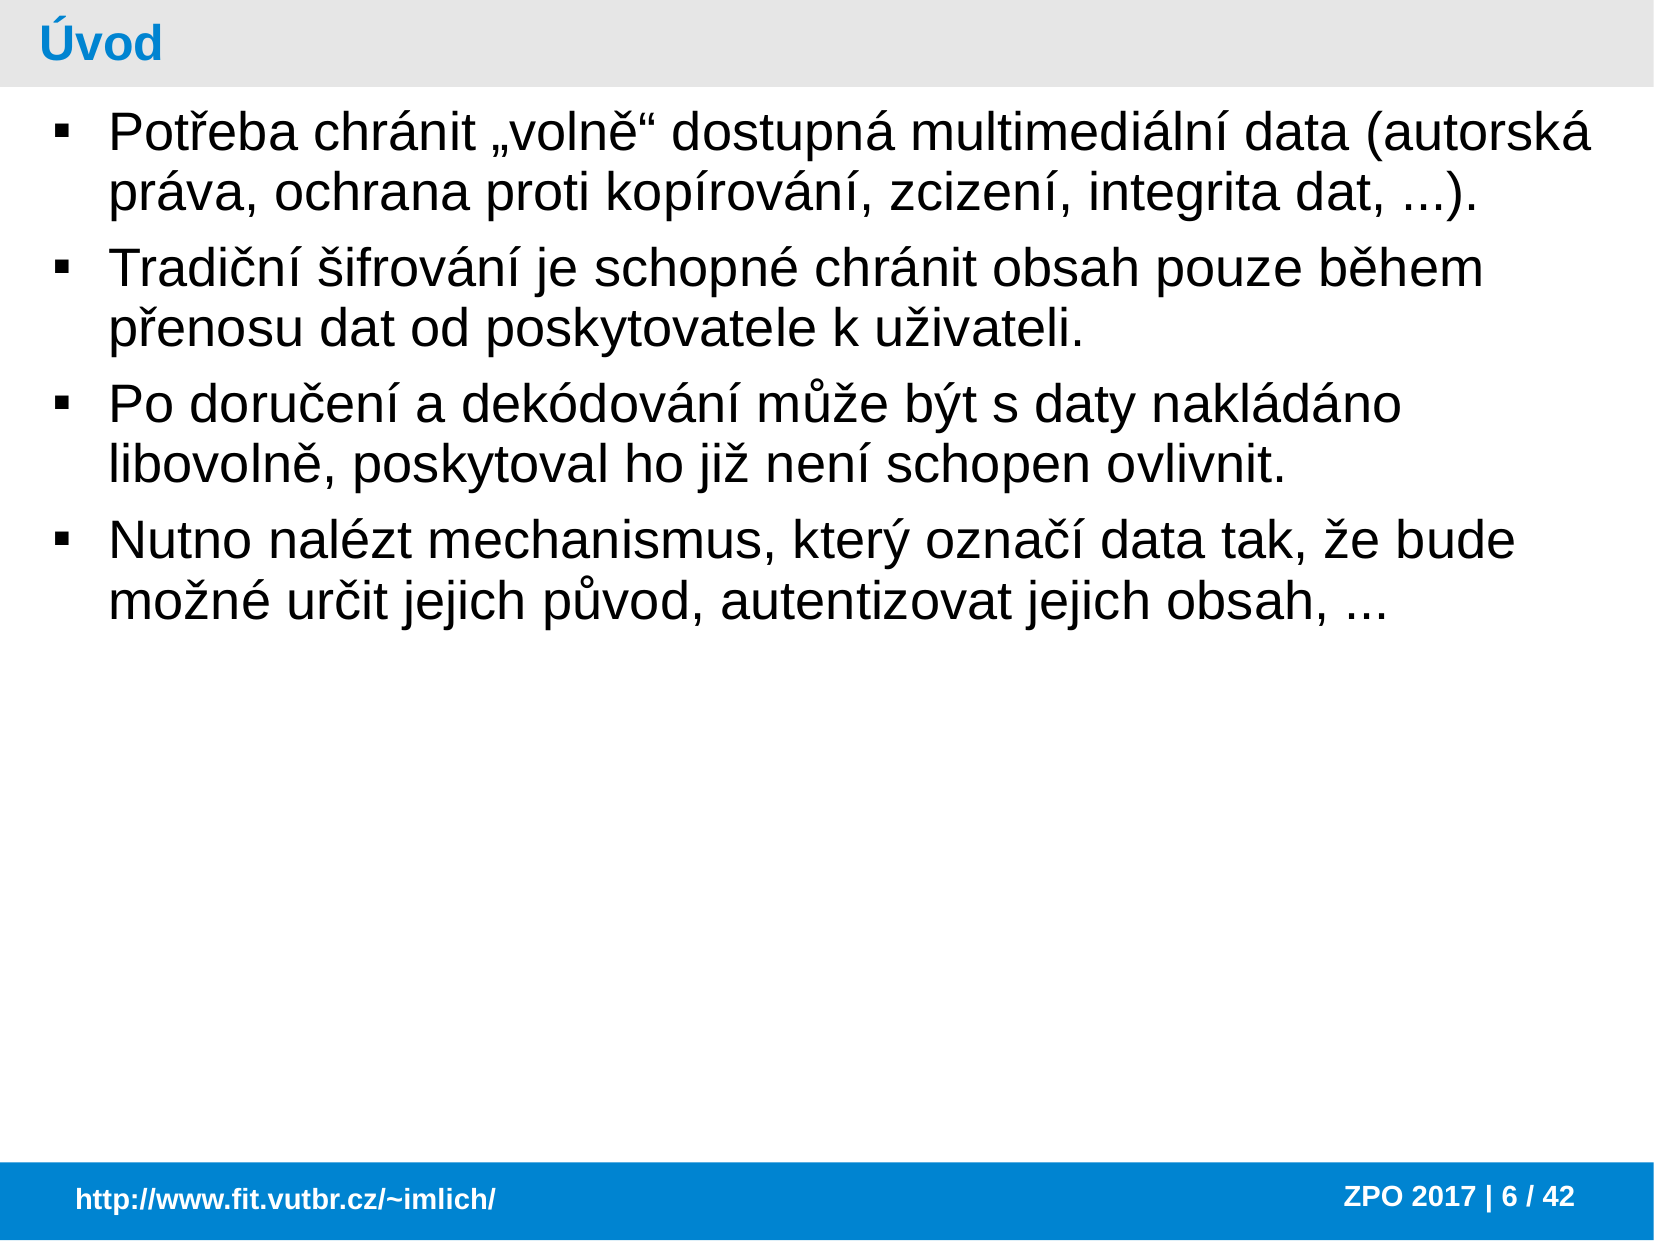

# Úvod
Potřeba chránit „volně“ dostupná multimediální data (autorská práva, ochrana proti kopírování, zcizení, integrita dat, ...).
Tradiční šifrování je schopné chránit obsah pouze během přenosu dat od poskytovatele k uživateli.
Po doručení a dekódování může být s daty nakládáno libovolně, poskytoval ho již není schopen ovlivnit.
Nutno nalézt mechanismus, který označí data tak, že bude možné určit jejich původ, autentizovat jejich obsah, ...